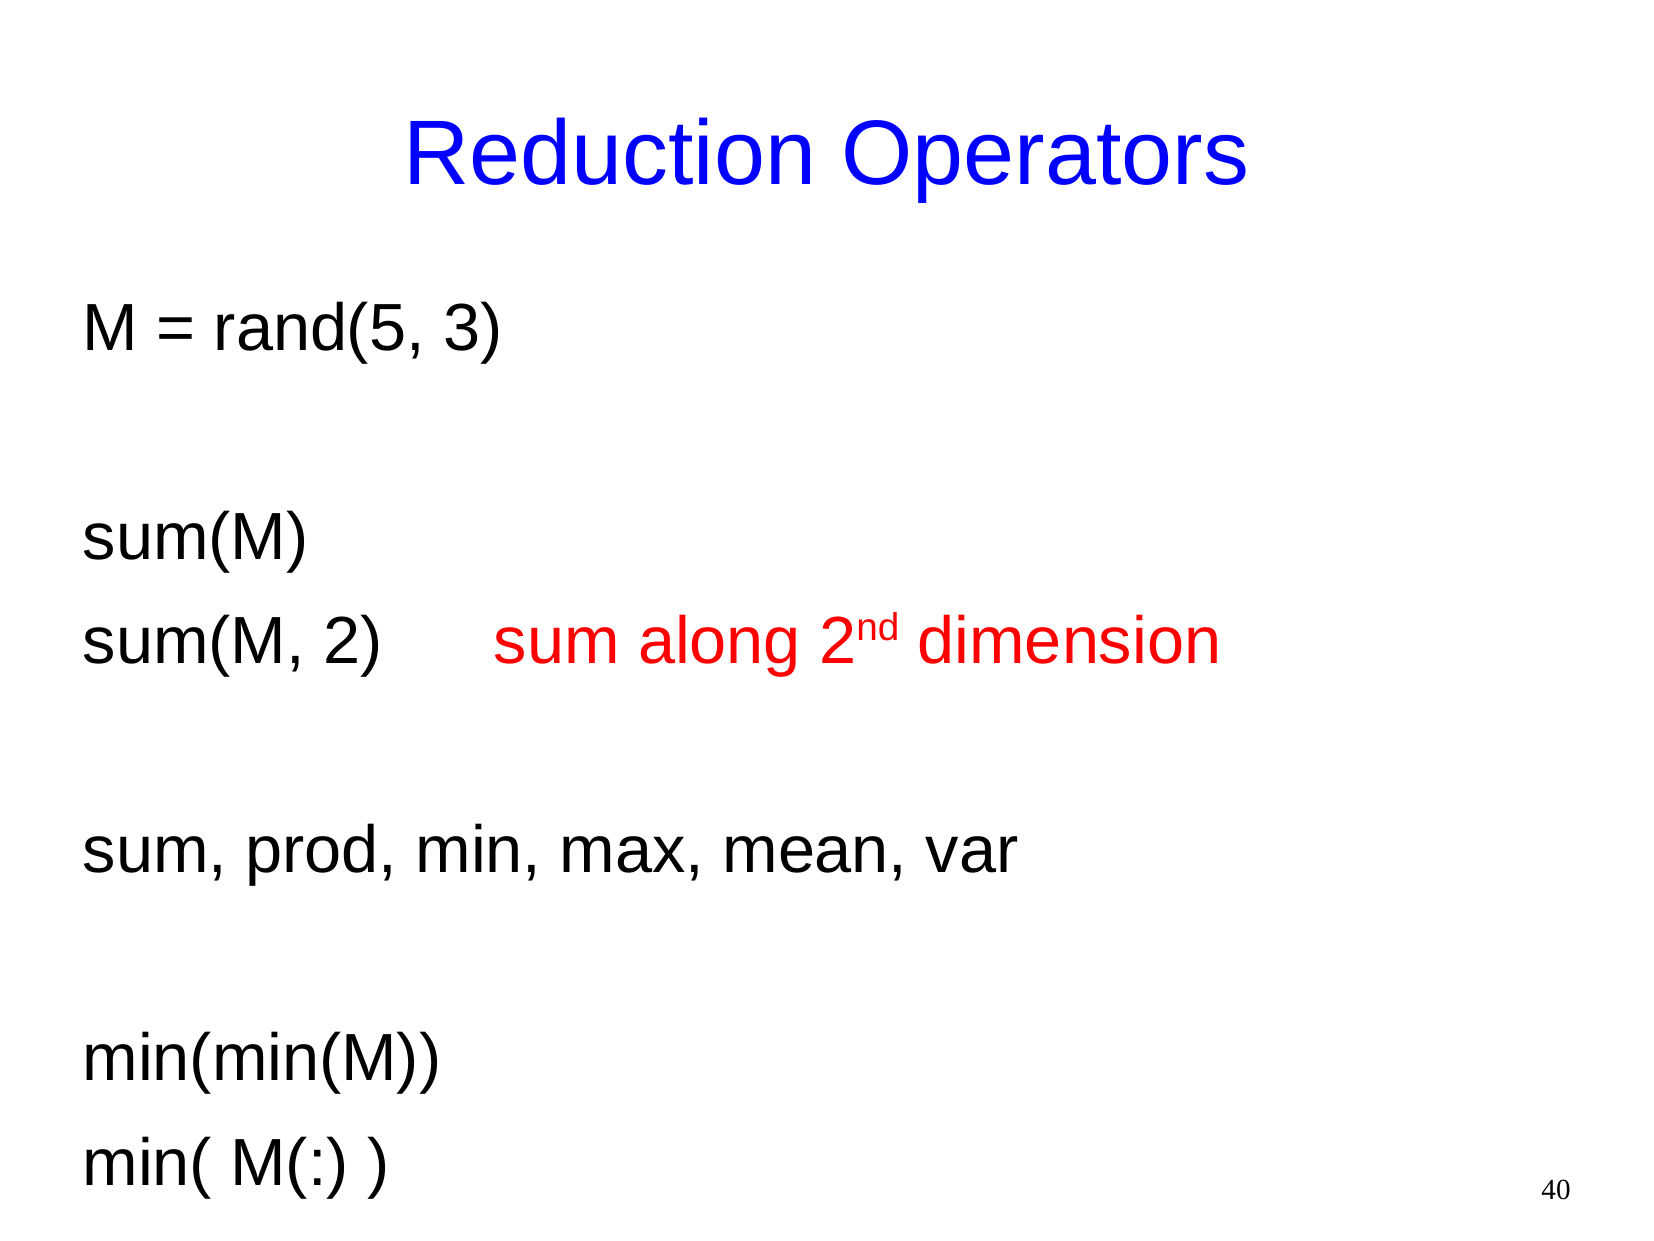

# Reduction Operators
M = rand(5, 3)
sum(M)
sum(M, 2) sum along 2nd dimension
sum, prod, min, max, mean, var
min(min(M))
min( M(:) )
40